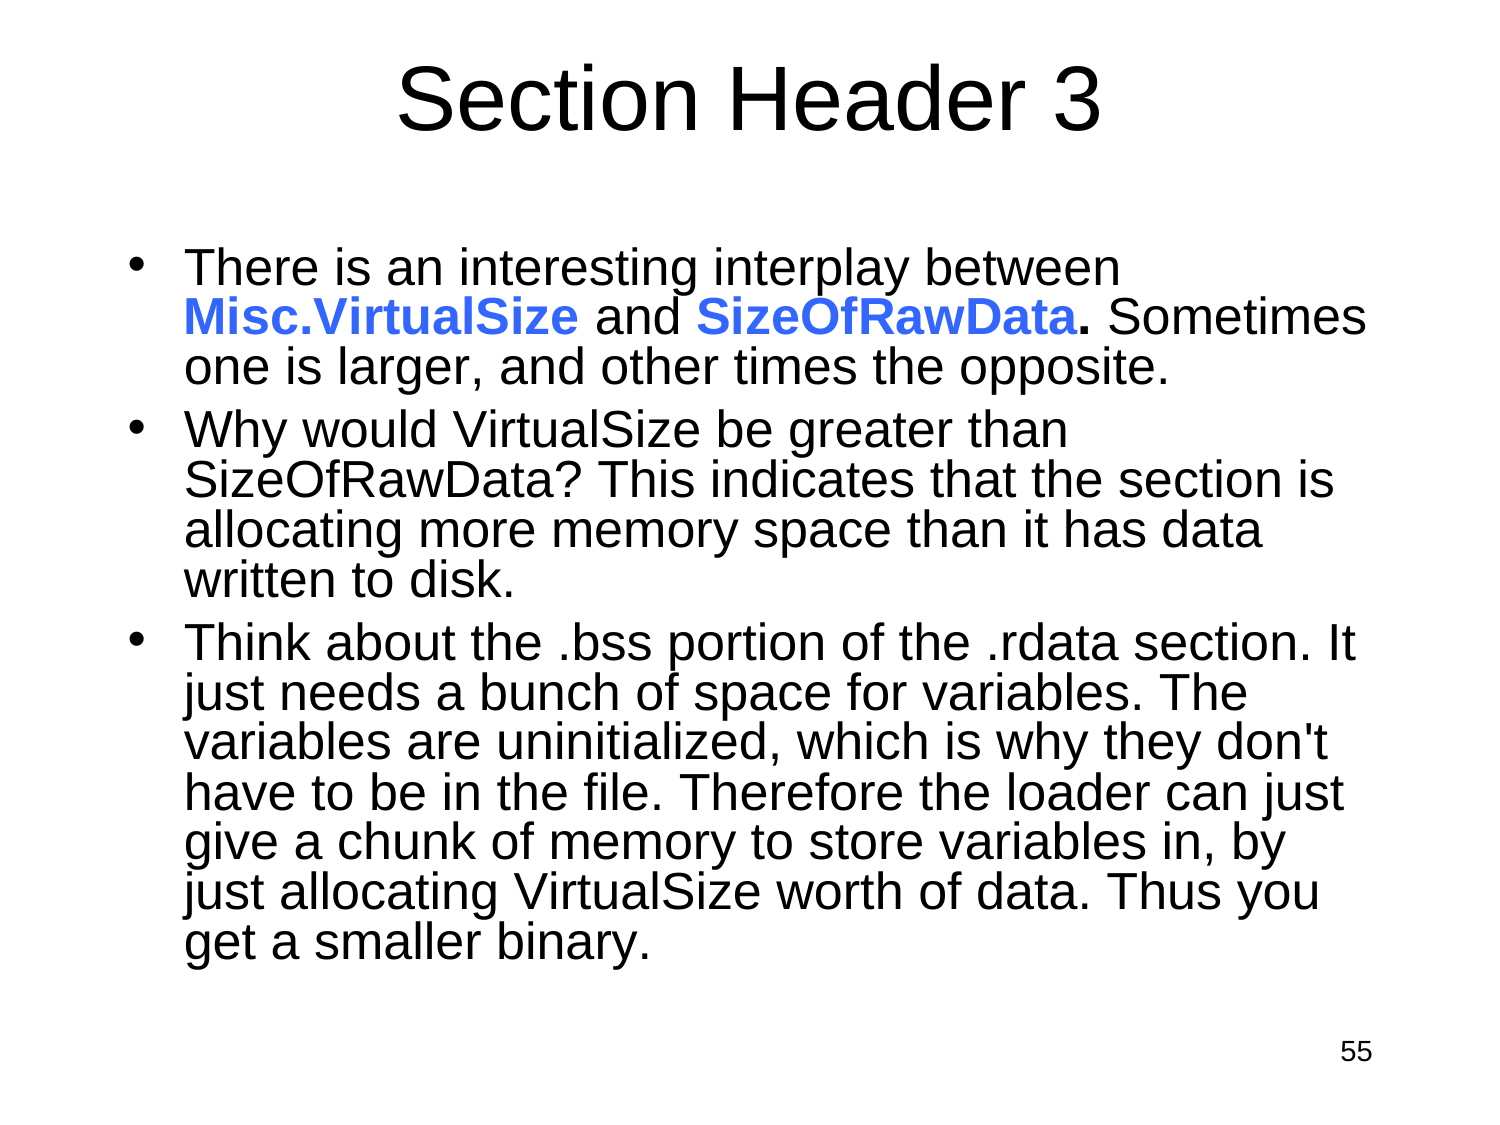

# Section Header 3
There is an interesting interplay between Misc.VirtualSize and SizeOfRawData. Sometimes one is larger, and other times the opposite.
Why would VirtualSize be greater than SizeOfRawData? This indicates that the section is allocating more memory space than it has data written to disk.
Think about the .bss portion of the .rdata section. It just needs a bunch of space for variables. The variables are uninitialized, which is why they don't have to be in the file. Therefore the loader can just give a chunk of memory to store variables in, by just allocating VirtualSize worth of data. Thus you get a smaller binary.